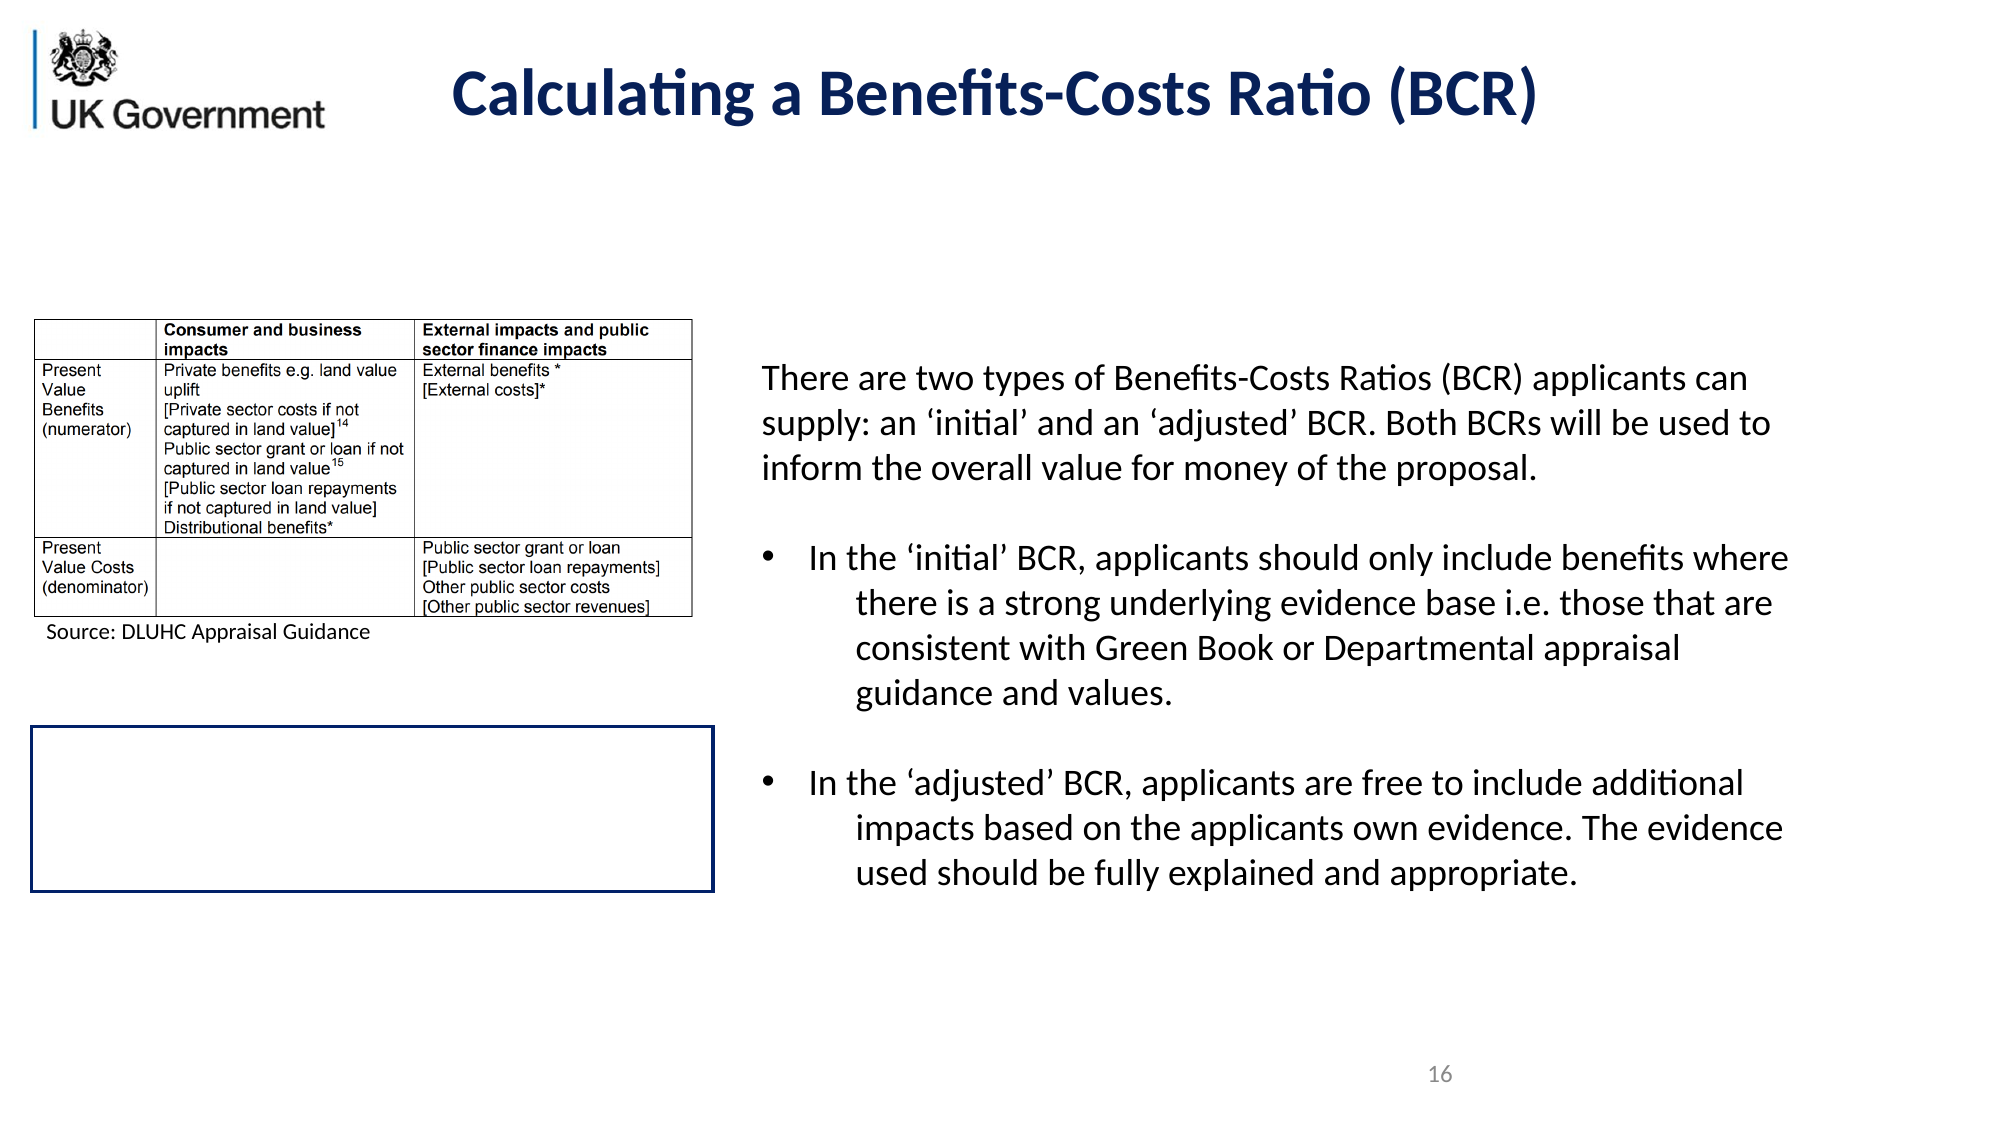

Calculating a Benefits-Costs Ratio (BCR)
There are two types of Benefits-Costs Ratios (BCR) applicants can supply: an ‘initial’ and an ‘adjusted’ BCR. Both BCRs will be used to inform the overall value for money of the proposal.
In the ‘initial’ BCR, applicants should only include benefits where there is a strong underlying evidence base i.e. those that are consistent with Green Book or Departmental appraisal guidance and values.
In the ‘adjusted’ BCR, applicants are free to include additional impacts based on the applicants own evidence. The evidence used should be fully explained and appropriate.
Source: DLUHC Appraisal Guidance